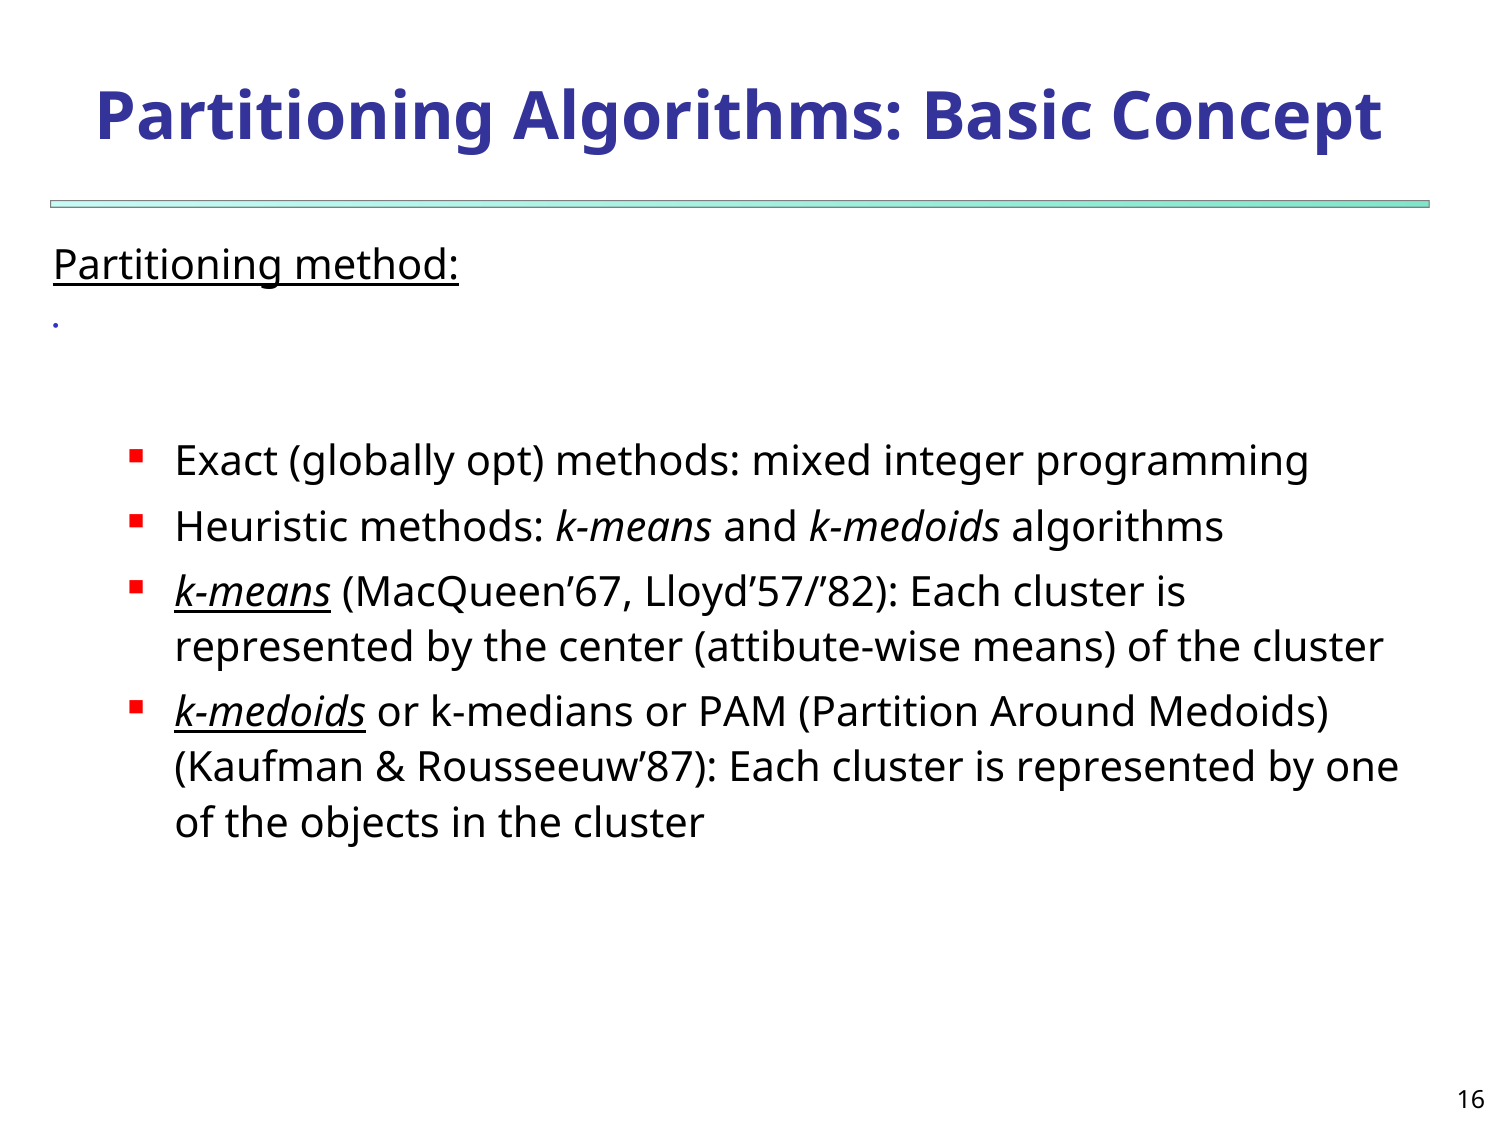

# Partitioning Algorithms: Basic Concept
Partitioning method:
Exact (globally opt) methods: mixed integer programming
Heuristic methods: k-means and k-medoids algorithms
k-means (MacQueen’67, Lloyd’57/’82): Each cluster is represented by the center (attibute-wise means) of the cluster
k-medoids or k-medians or PAM (Partition Around Medoids) (Kaufman & Rousseeuw’87): Each cluster is represented by one of the objects in the cluster
16